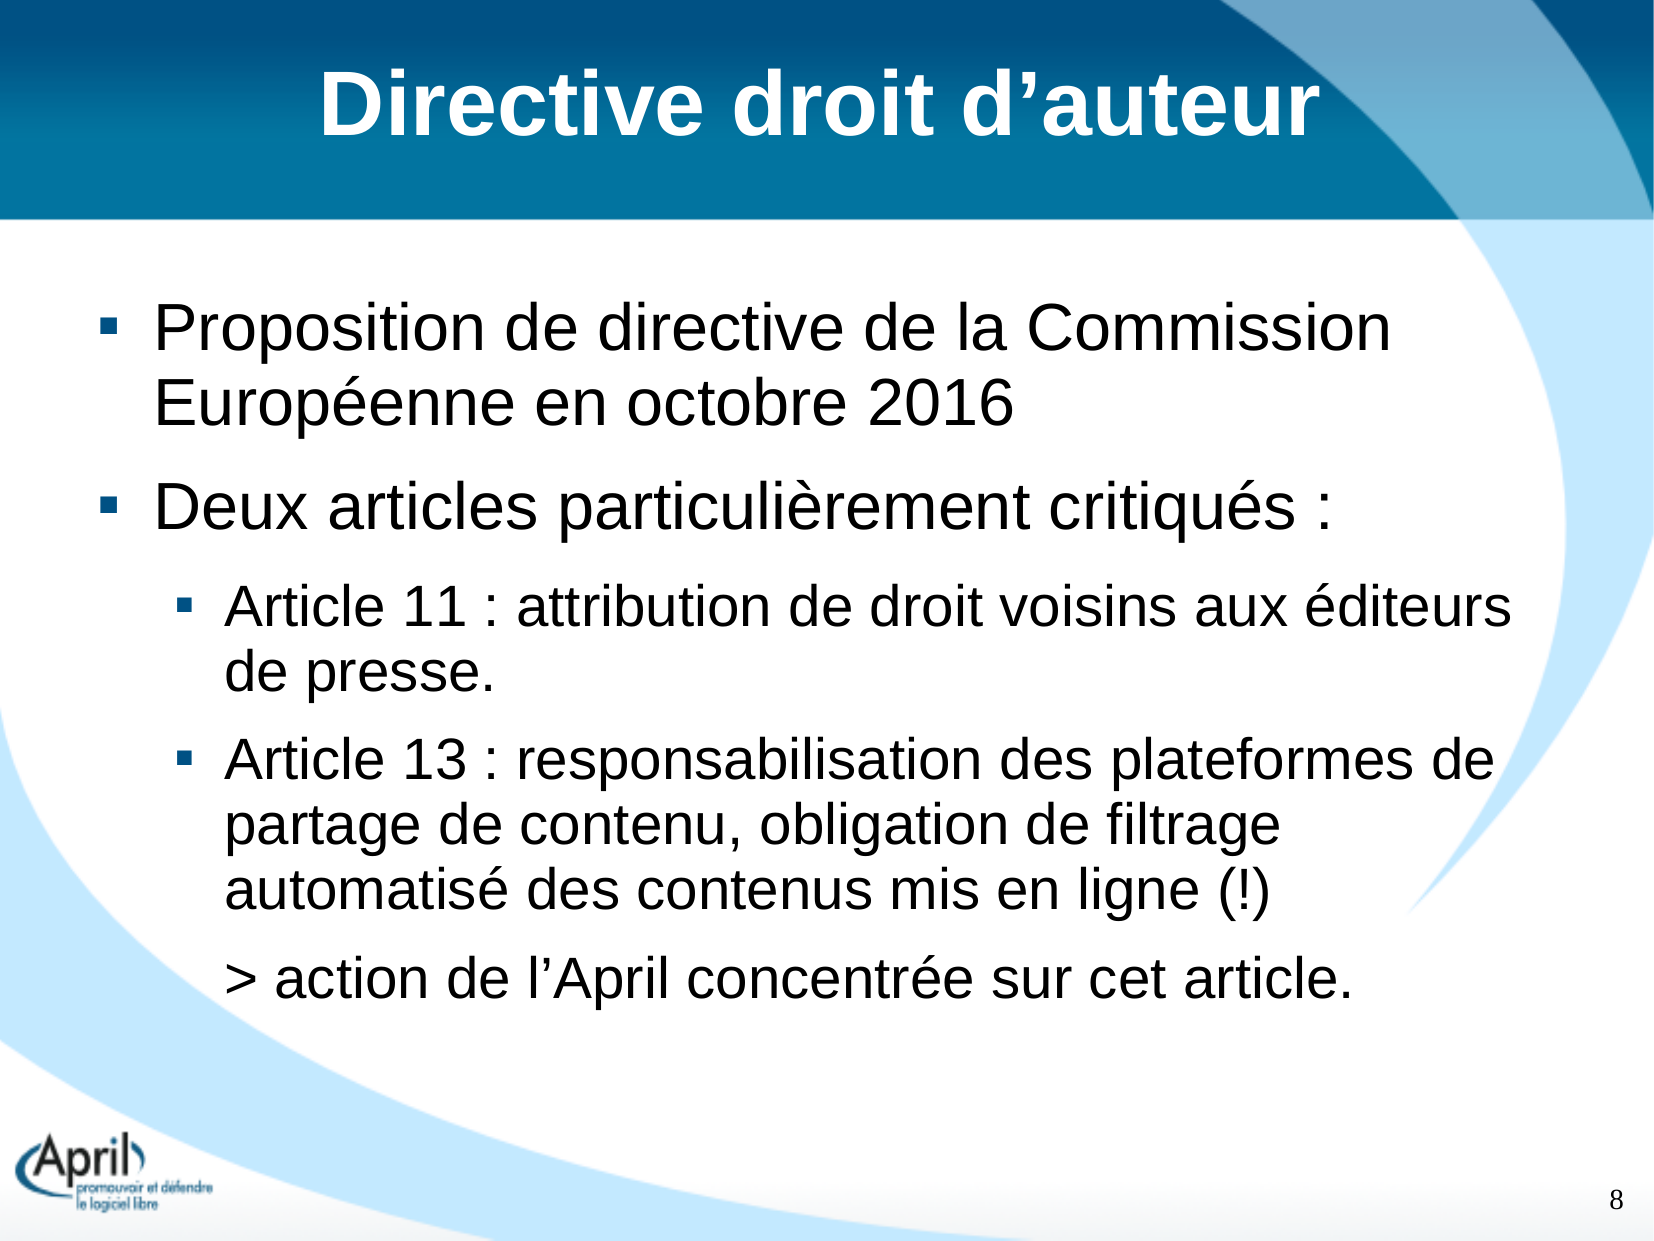

# Directive droit d’auteur
Proposition de directive de la Commission Européenne en octobre 2016
Deux articles particulièrement critiqués :
Article 11 : attribution de droit voisins aux éditeurs de presse.
Article 13 : responsabilisation des plateformes de partage de contenu, obligation de filtrage automatisé des contenus mis en ligne (!)
> action de l’April concentrée sur cet article.
8